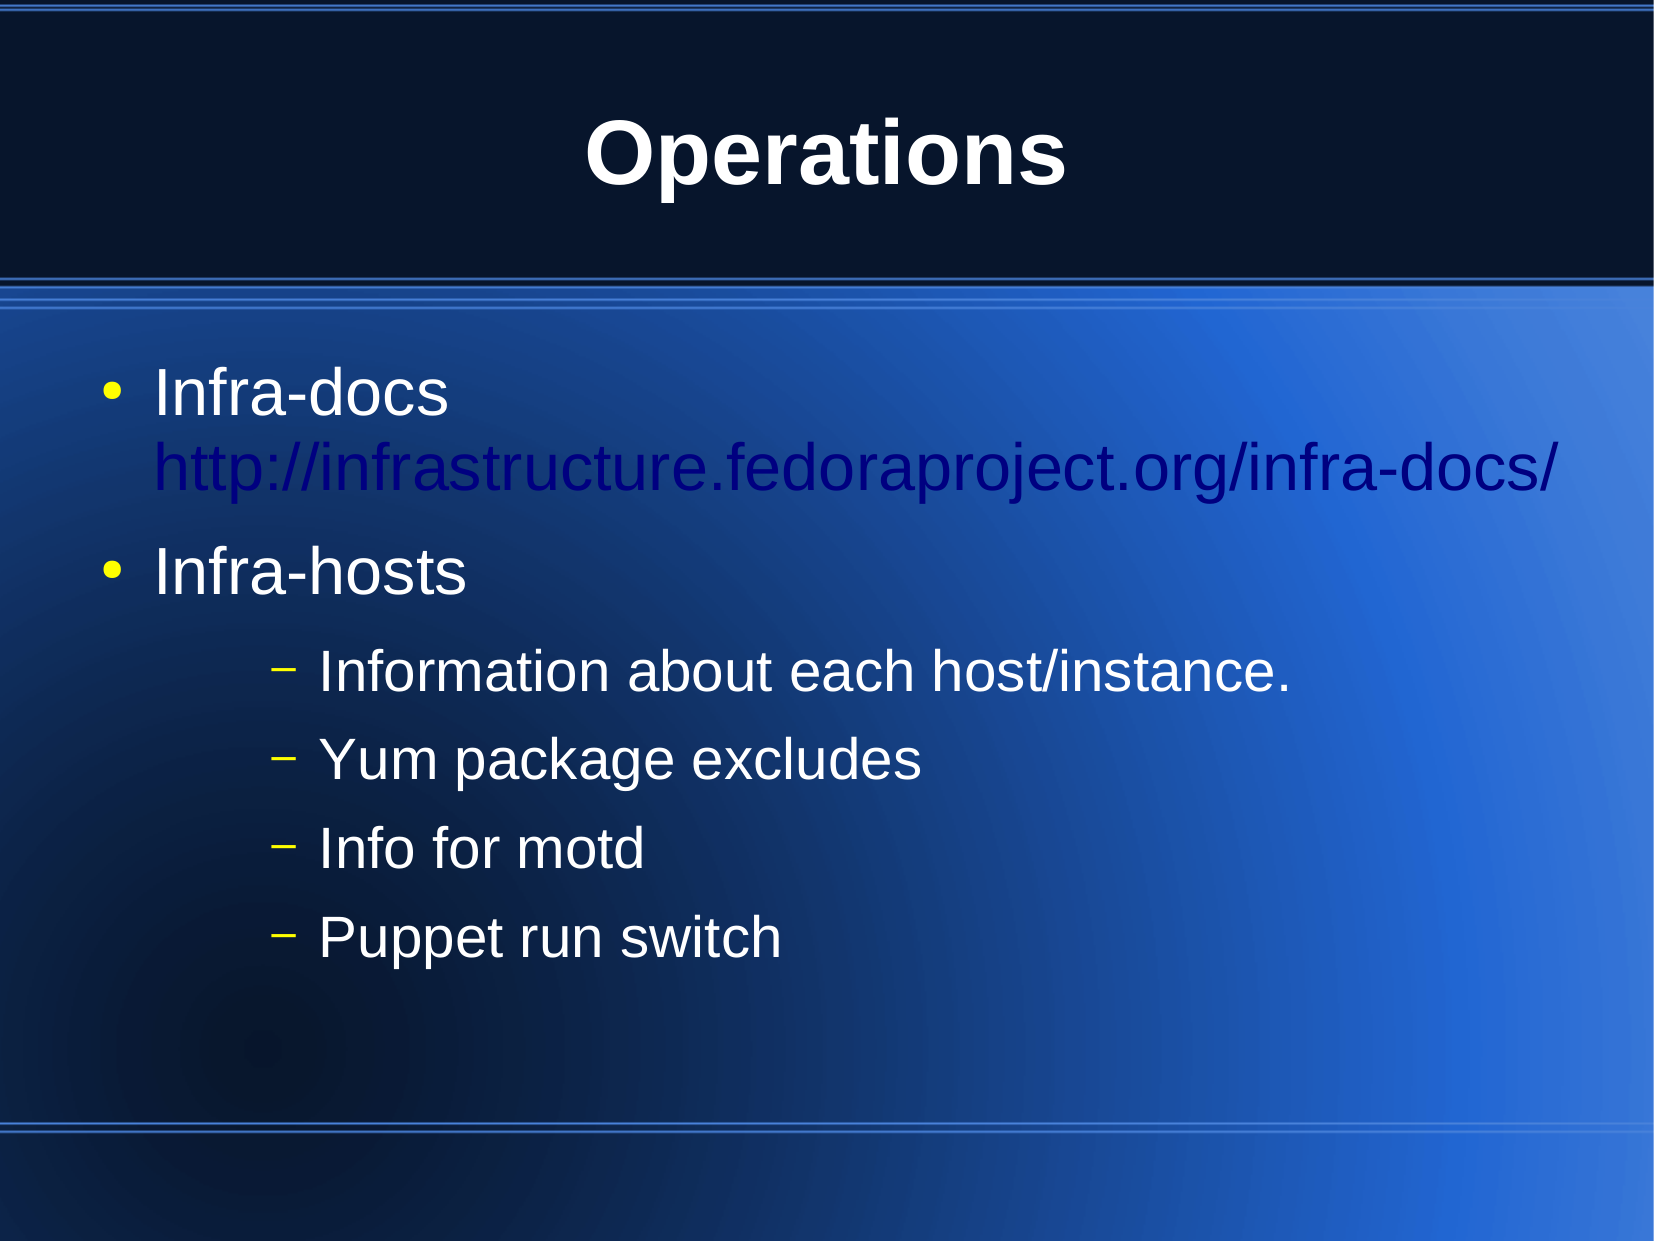

# Operations
Infra-docs http://infrastructure.fedoraproject.org/infra-docs/
Infra-hosts
Information about each host/instance.
Yum package excludes
Info for motd
Puppet run switch